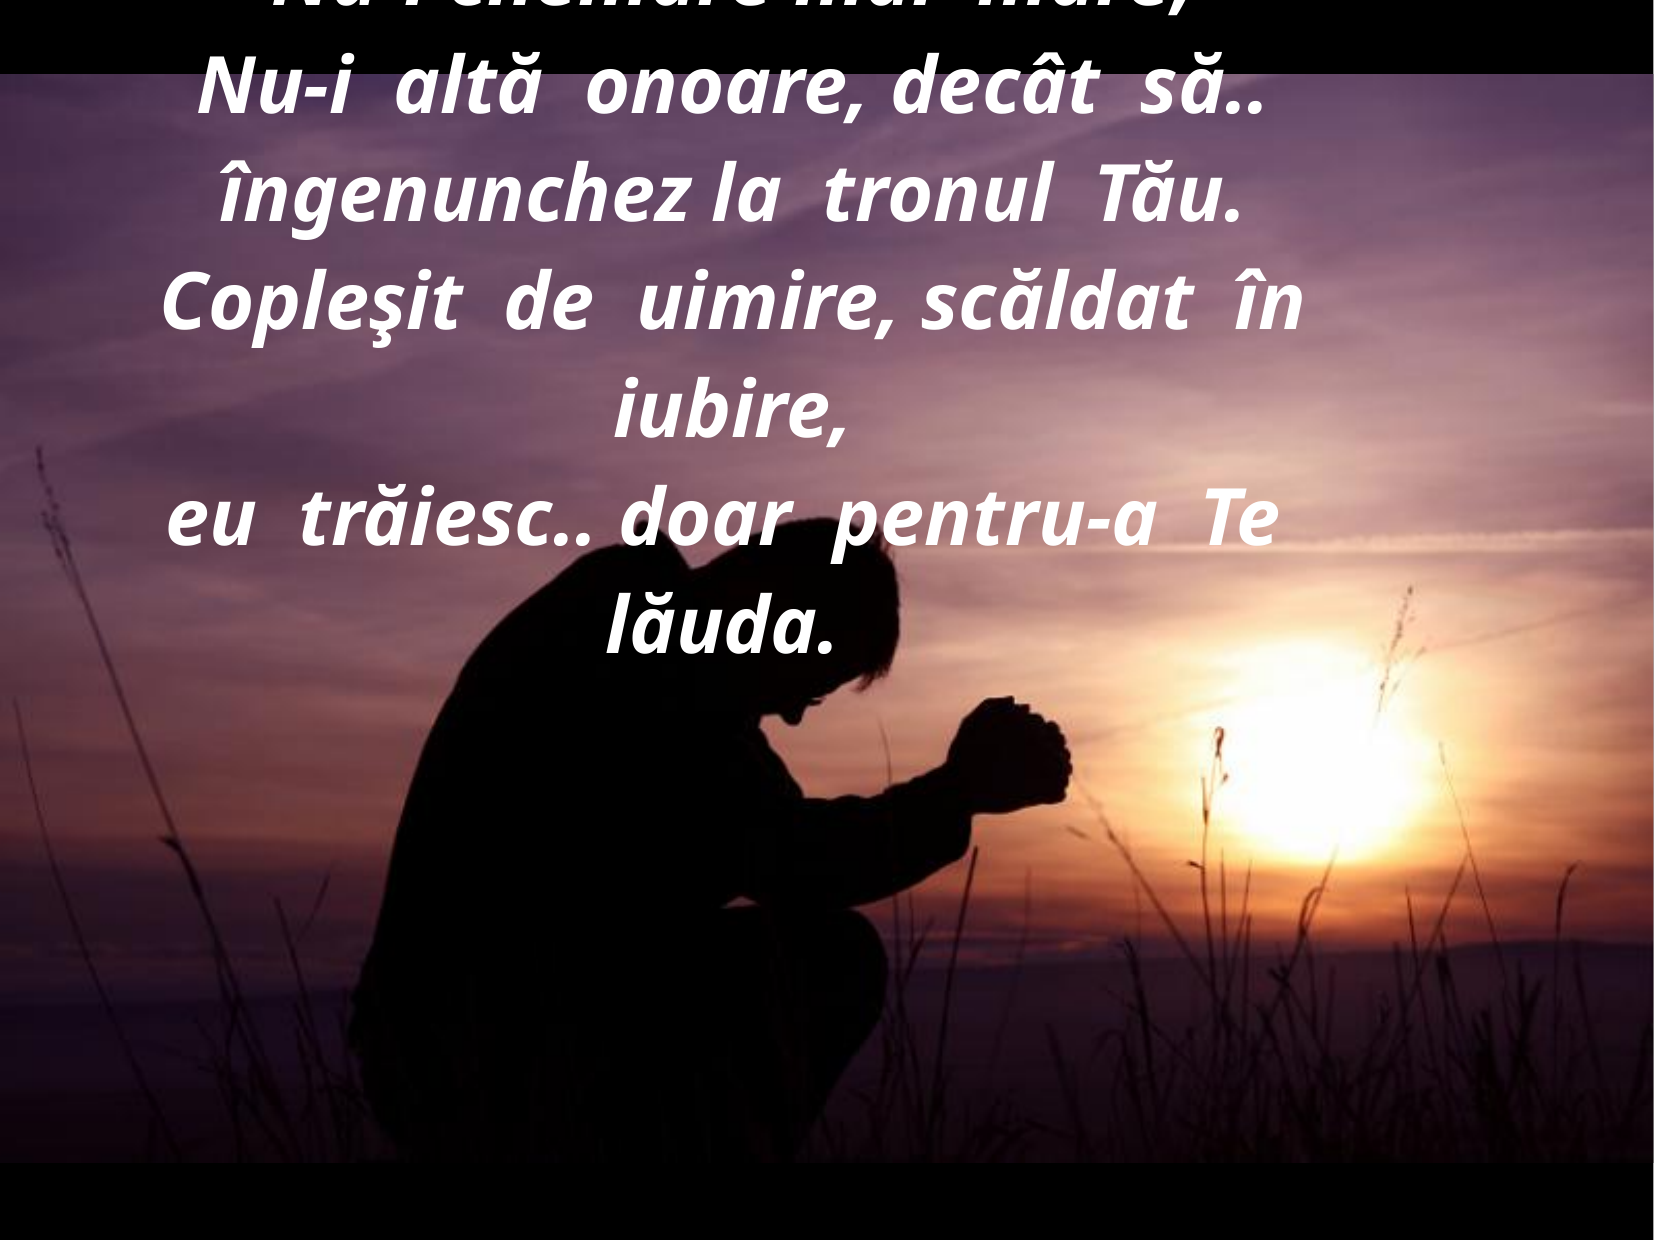

Nu-i chemare mai mare,
Nu-i altă onoare, decât să.. îngenunchez la tronul Tău.
 Copleşit de uimire, scăldat în iubire,
eu trăiesc.. doar pentru-a Te lăuda.